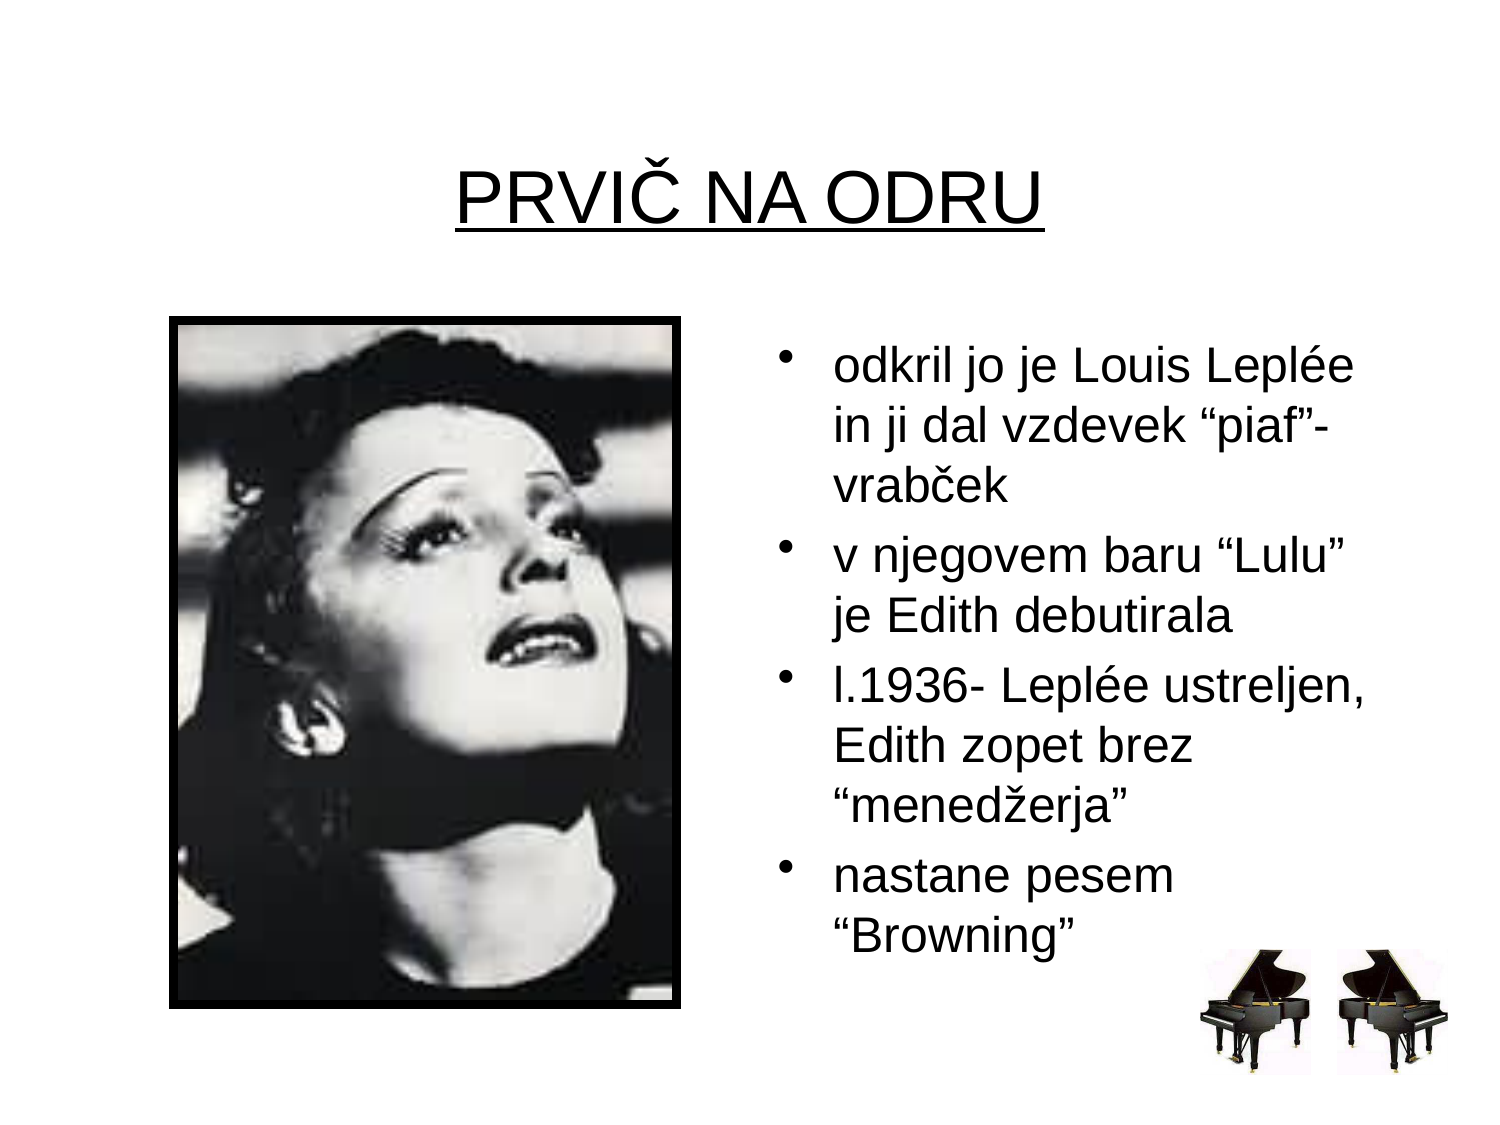

# PRVIČ NA ODRU
odkril jo je Louis Leplée in ji dal vzdevek “piaf”- vrabček
v njegovem baru “Lulu” je Edith debutirala
l.1936- Leplée ustreljen, Edith zopet brez “menedžerja”
nastane pesem “Browning”